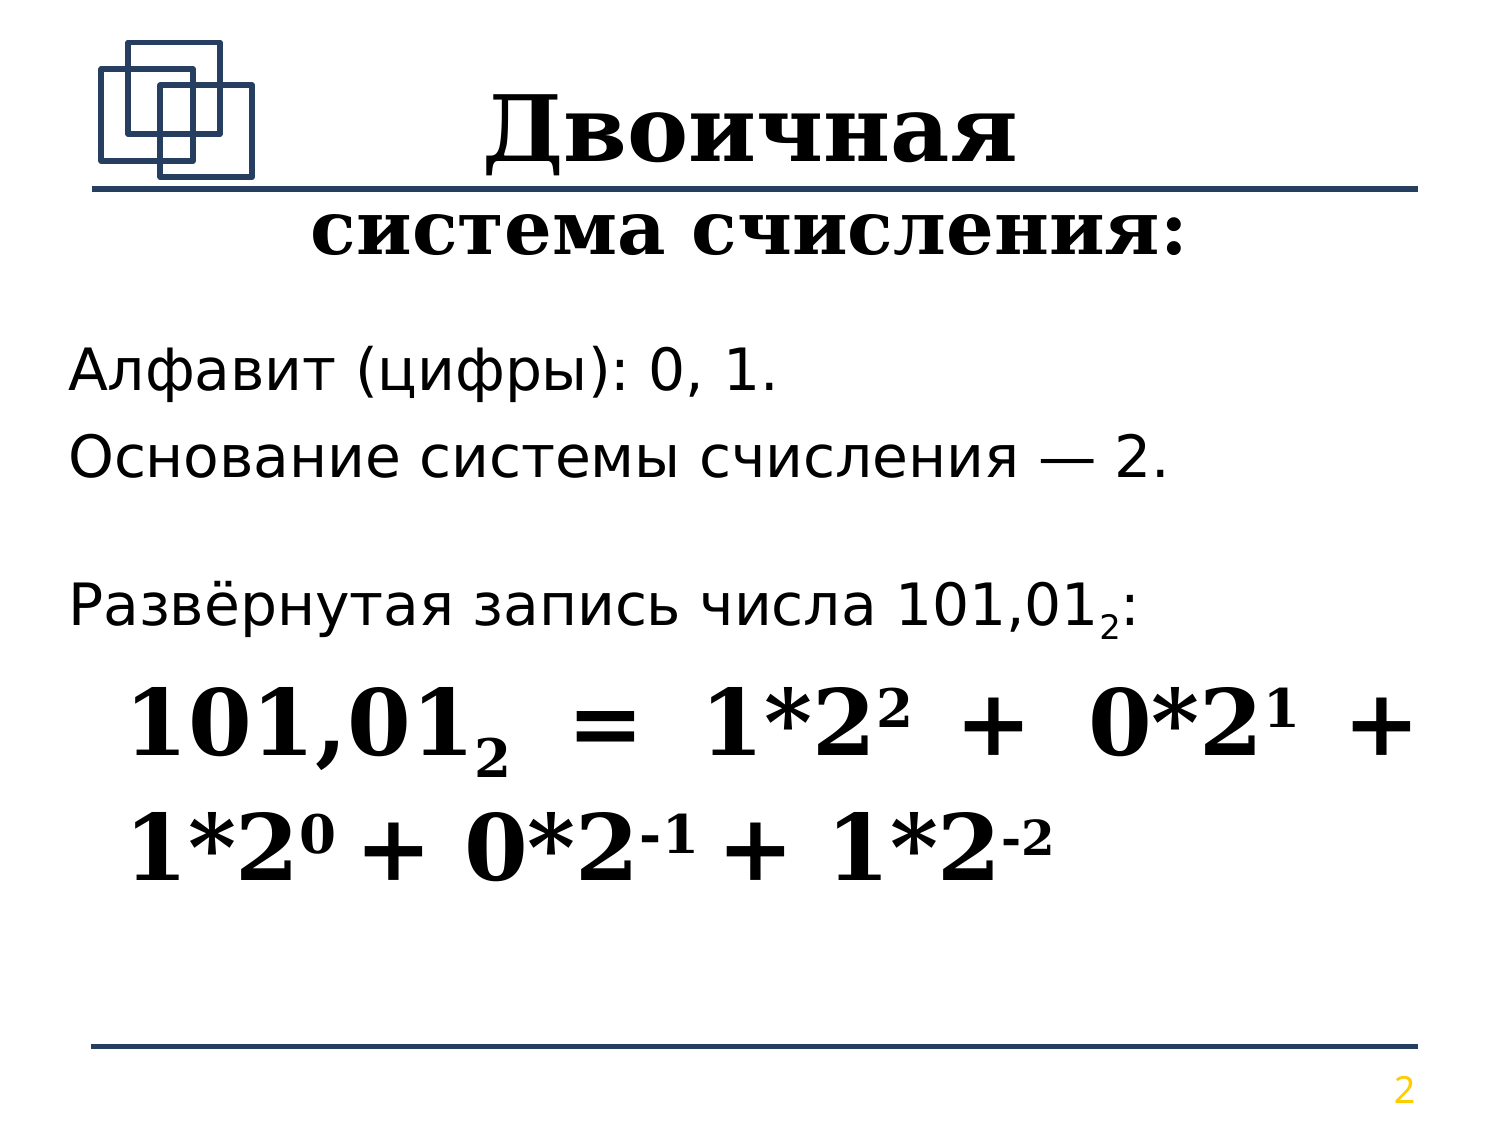

# Двоичная система счисления:
Алфавит (цифры): 0, 1.
Основание системы счисления — 2.
Развёрнутая запись числа 101,012:
	101,012 = 1*22 + 0*21 + 1*20 + 0*2-1 + 1*2-2